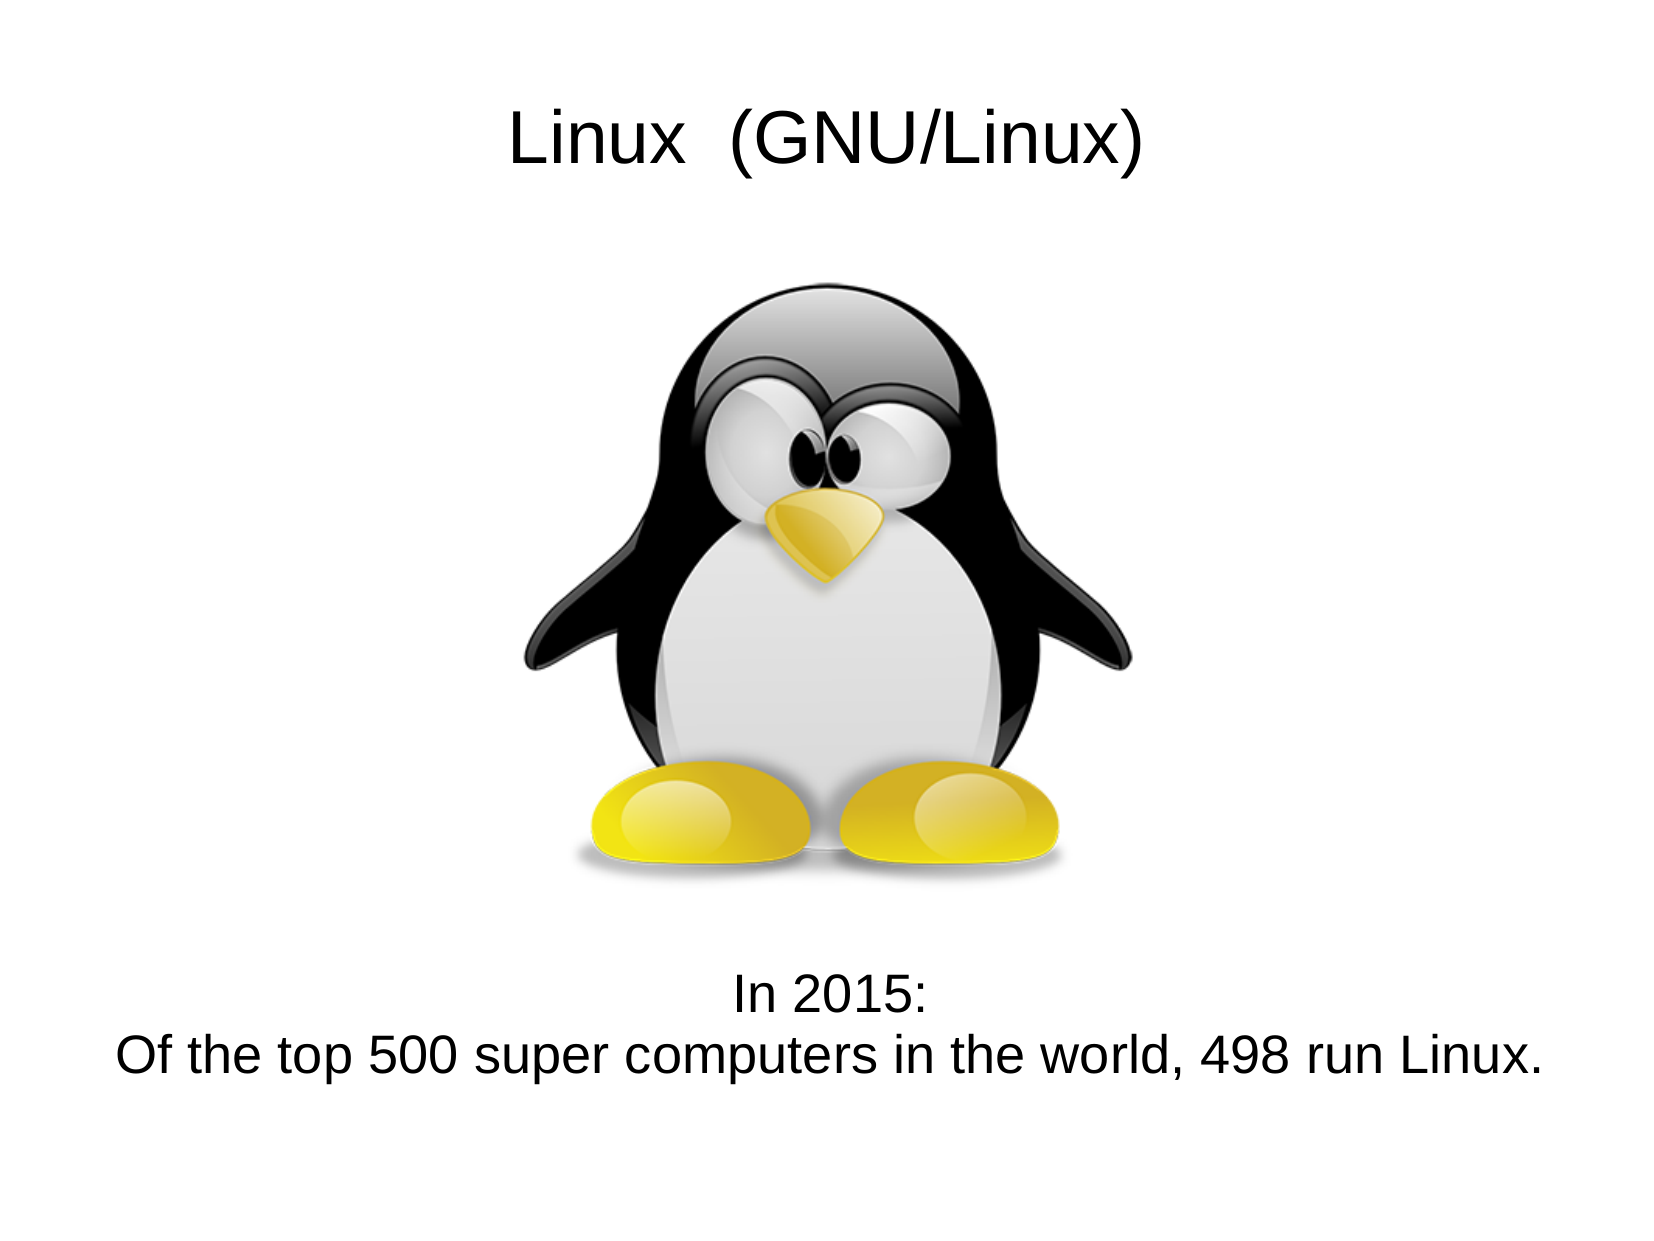

# Linux (GNU/Linux)
In 2015:
Of the top 500 super computers in the world, 498 run Linux.